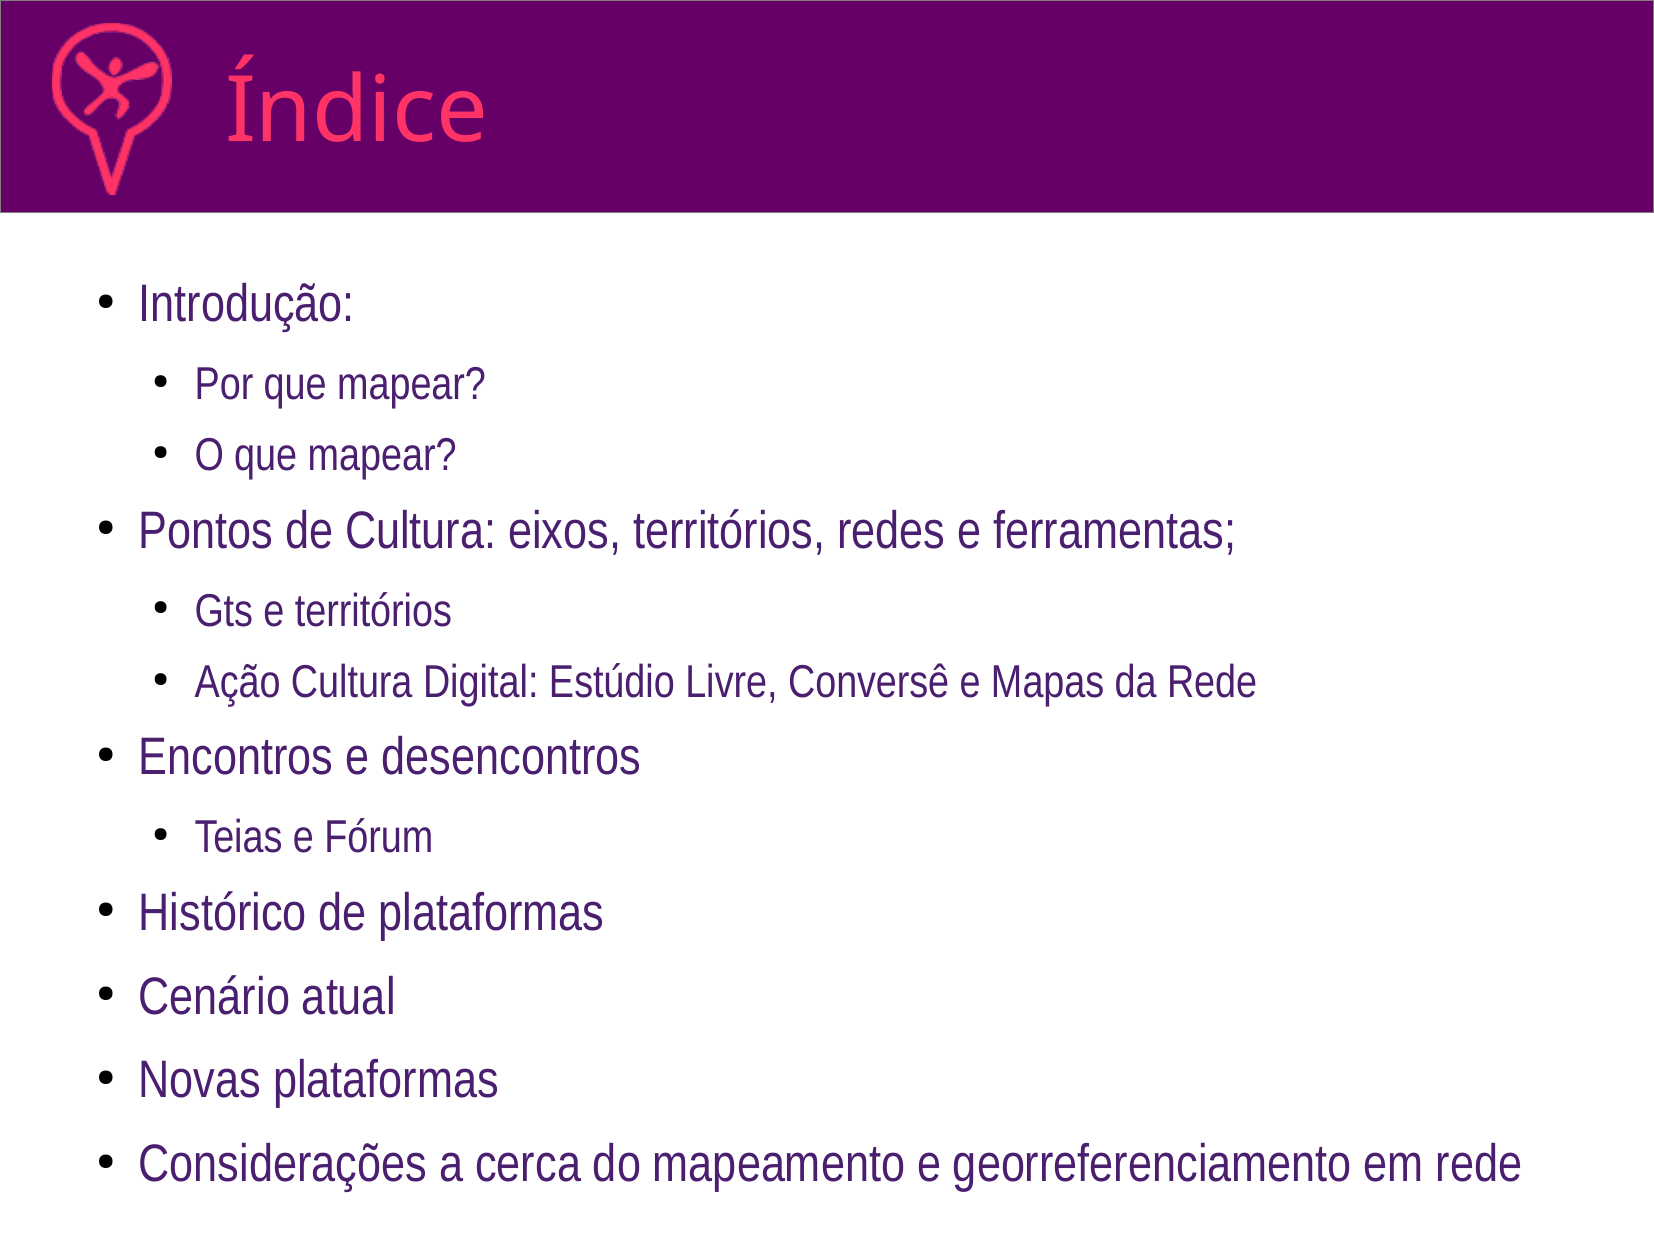

Índice
#
Introdução:
Por que mapear?
O que mapear?
Pontos de Cultura: eixos, territórios, redes e ferramentas;
Gts e territórios
Ação Cultura Digital: Estúdio Livre, Conversê e Mapas da Rede
Encontros e desencontros
Teias e Fórum
Histórico de plataformas
Cenário atual
Novas plataformas
Considerações a cerca do mapeamento e georreferenciamento em rede